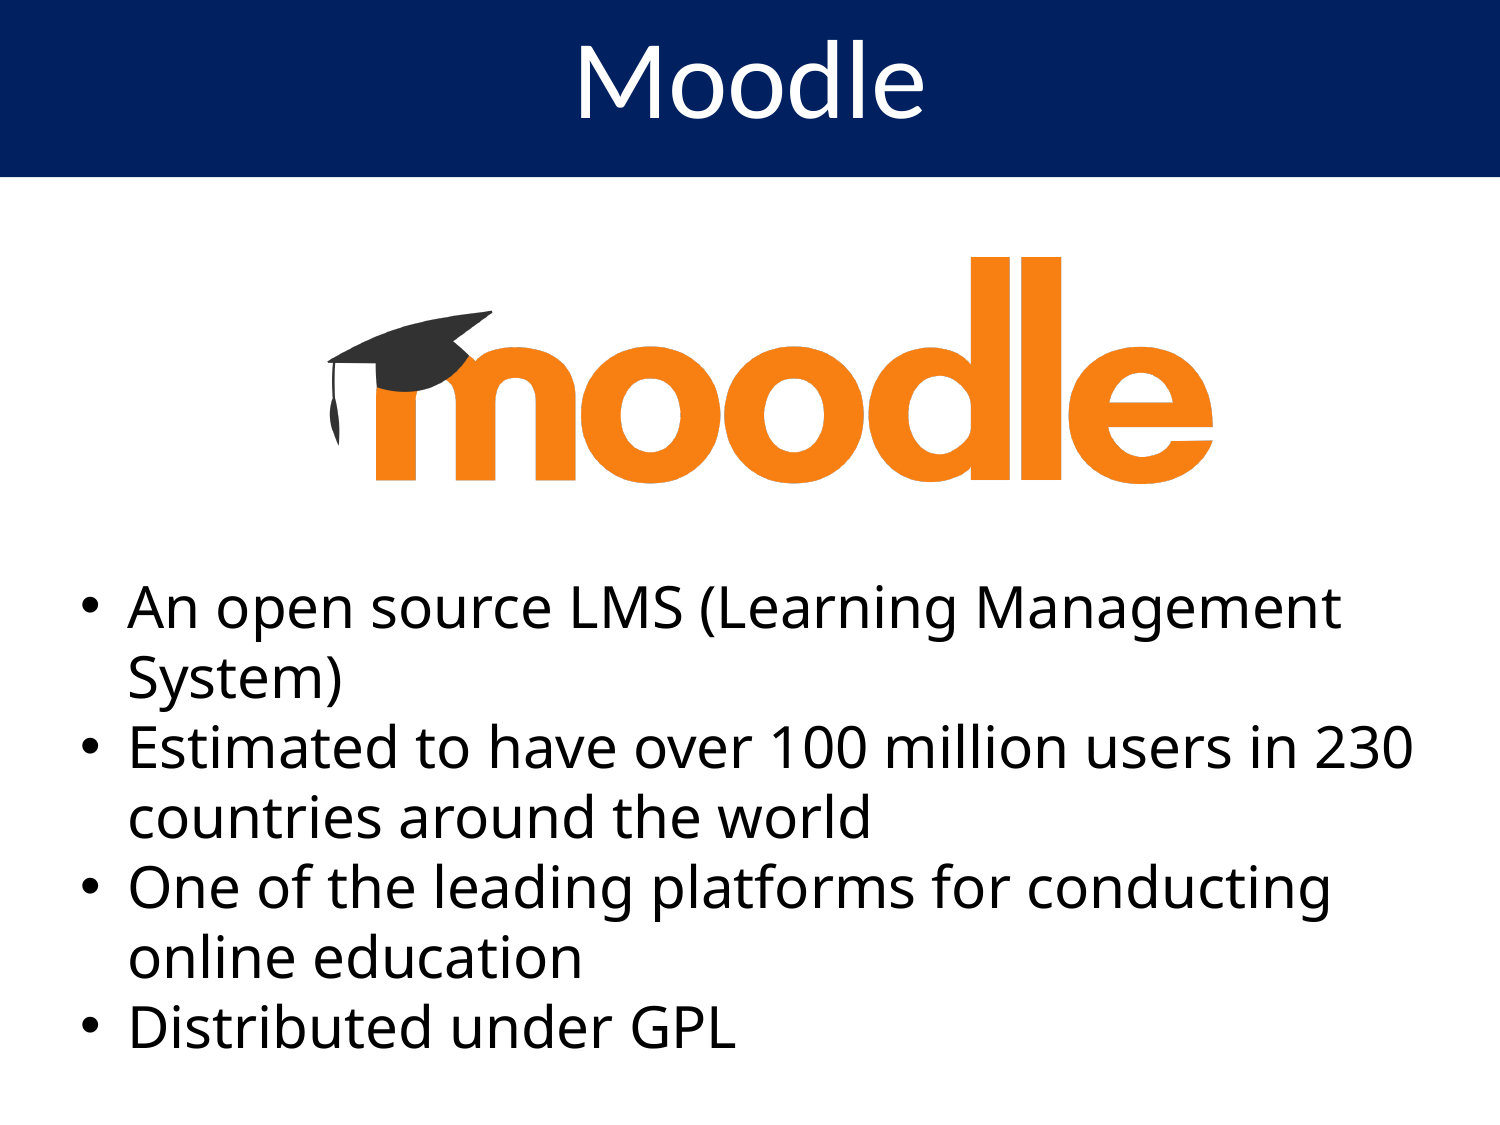

Moodle
An open source LMS (Learning Management System)
Estimated to have over 100 million users in 230 countries around the world
One of the leading platforms for conducting online education
Distributed under GPL